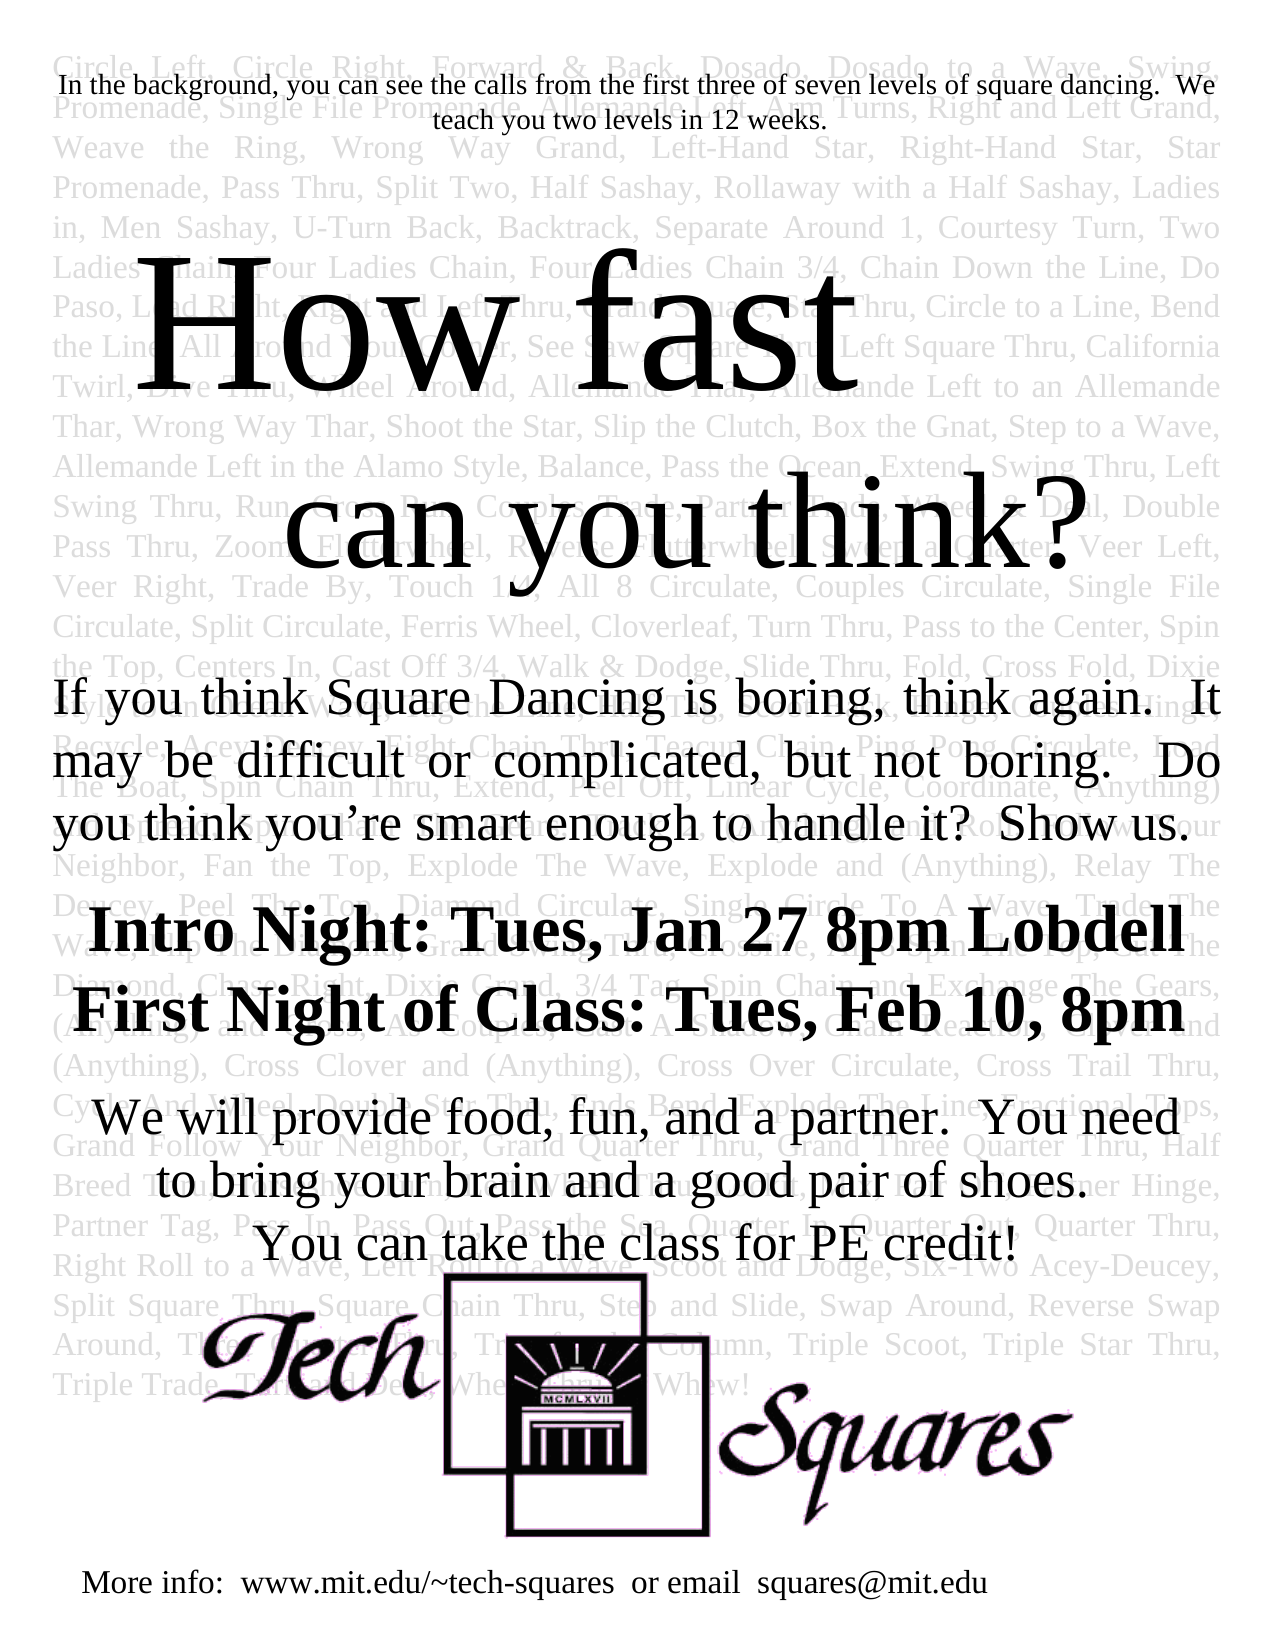

Circle Left, Circle Right, Forward & Back, Dosado, Dosado to a Wave, Swing, Promenade, Single File Promenade, Allemande Left, Arm Turns, Right and Left Grand, Weave the Ring, Wrong Way Grand, Left-Hand Star, Right-Hand Star, Star Promenade, Pass Thru, Split Two, Half Sashay, Rollaway with a Half Sashay, Ladies in, Men Sashay, U-Turn Back, Backtrack, Separate Around 1, Courtesy Turn, Two Ladies Chain, Four Ladies Chain, Four Ladies Chain 3/4, Chain Down the Line, Do Paso, Lead Right, Right and Left Thru, Grand Square, Star Thru, Circle to a Line, Bend the Line, All Around Your Corner, See Saw, Square Thru, Left Square Thru, California Twirl, Dive Thru, Wheel Around, Allemande Thar, Allemande Left to an Allemande Thar, Wrong Way Thar, Shoot the Star, Slip the Clutch, Box the Gnat, Step to a Wave, Allemande Left in the Alamo Style, Balance, Pass the Ocean, Extend, Swing Thru, Left Swing Thru, Run, Cross Run, Couples Trade, Partner Trade, Wheel & Deal, Double Pass Thru, Zoom, Flutterwheel, Reverse Flutterwheel, Sweep a Quarter, Veer Left, Veer Right, Trade By, Touch 1/4, All 8 Circulate, Couples Circulate, Single File Circulate, Split Circulate, Ferris Wheel, Cloverleaf, Turn Thru, Pass to the Center, Spin the Top, Centers In, Cast Off 3/4, Walk & Dodge, Slide Thru, Fold, Cross Fold, Dixie Style to an Ocean Wave, Tag the Line, Half Tag, Scoot Back, Hinge, Couples Hinge, Recycle, Acey Deucey, Eight Chain Thru, Teacup Chain, Ping Pong Circulate, Load The Boat, Spin Chain Thru, Extend, Peel Off, Linear Cycle, Coordinate, (Anything) and Spread, Spin Chain The Gears, Track 2, (Anything) and Roll, Follow Your Neighbor, Fan the Top, Explode The Wave, Explode and (Anything), Relay The Deucey, Peel The Top, Diamond Circulate, Single Circle To A Wave, Trade The Wave, Flip The Diamond, Grand Swing Thru, Crossfire, All 8 Spin The Top, Cut The Diamond, Chase Right, Dixie Grand, 3/4 Tag, Spin Chain and Exchange The Gears, (Anything) and Cross, As Couples, Cast A Shadow, Chain Reaction, Clover and (Anything), Cross Clover and (Anything), Cross Over Circulate, Cross Trail Thru, Cycle And Wheel, Double Star Thru, Ends Bend, Explode The Line, Fractional Tops, Grand Follow Your Neighbor, Grand Quarter Thru, Grand Three Quarter Thru, Half Breed Thru, Horseshoe Turn, Left Wheel Thru, Lockit, Mix, Pair Off, Partner Hinge, Partner Tag, Pass In, Pass Out, Pass the Sea, Quarter In, Quarter Out, Quarter Thru, Right Roll to a Wave, Left Roll to a Wave, Scoot and Dodge, Six-Two Acey-Deucey, Split Square Thru, Square Chain Thru, Step and Slide, Swap Around, Reverse Swap Around, Three Quarter Thru, Transfer the Column, Triple Scoot, Triple Star Thru, Triple Trade, Turn and Deal, Wheel Thru. , Whew!
In the background, you can see the calls from the first three of seven levels of square dancing. We teach you two levels in 12 weeks.
How fast
	can you think?
If you think Square Dancing is boring, think again. It may be difficult or complicated, but not boring. Do you think you’re smart enough to handle it? Show us.
Intro Night: Tues, Jan 27 8pm Lobdell
First Night of Class: Tues, Feb 10, 8pm
We will provide food, fun, and a partner. You need to bring your brain and a good pair of shoes.
You can take the class for PE credit!
More info: www.mit.edu/~tech-squares or email squares@mit.edu